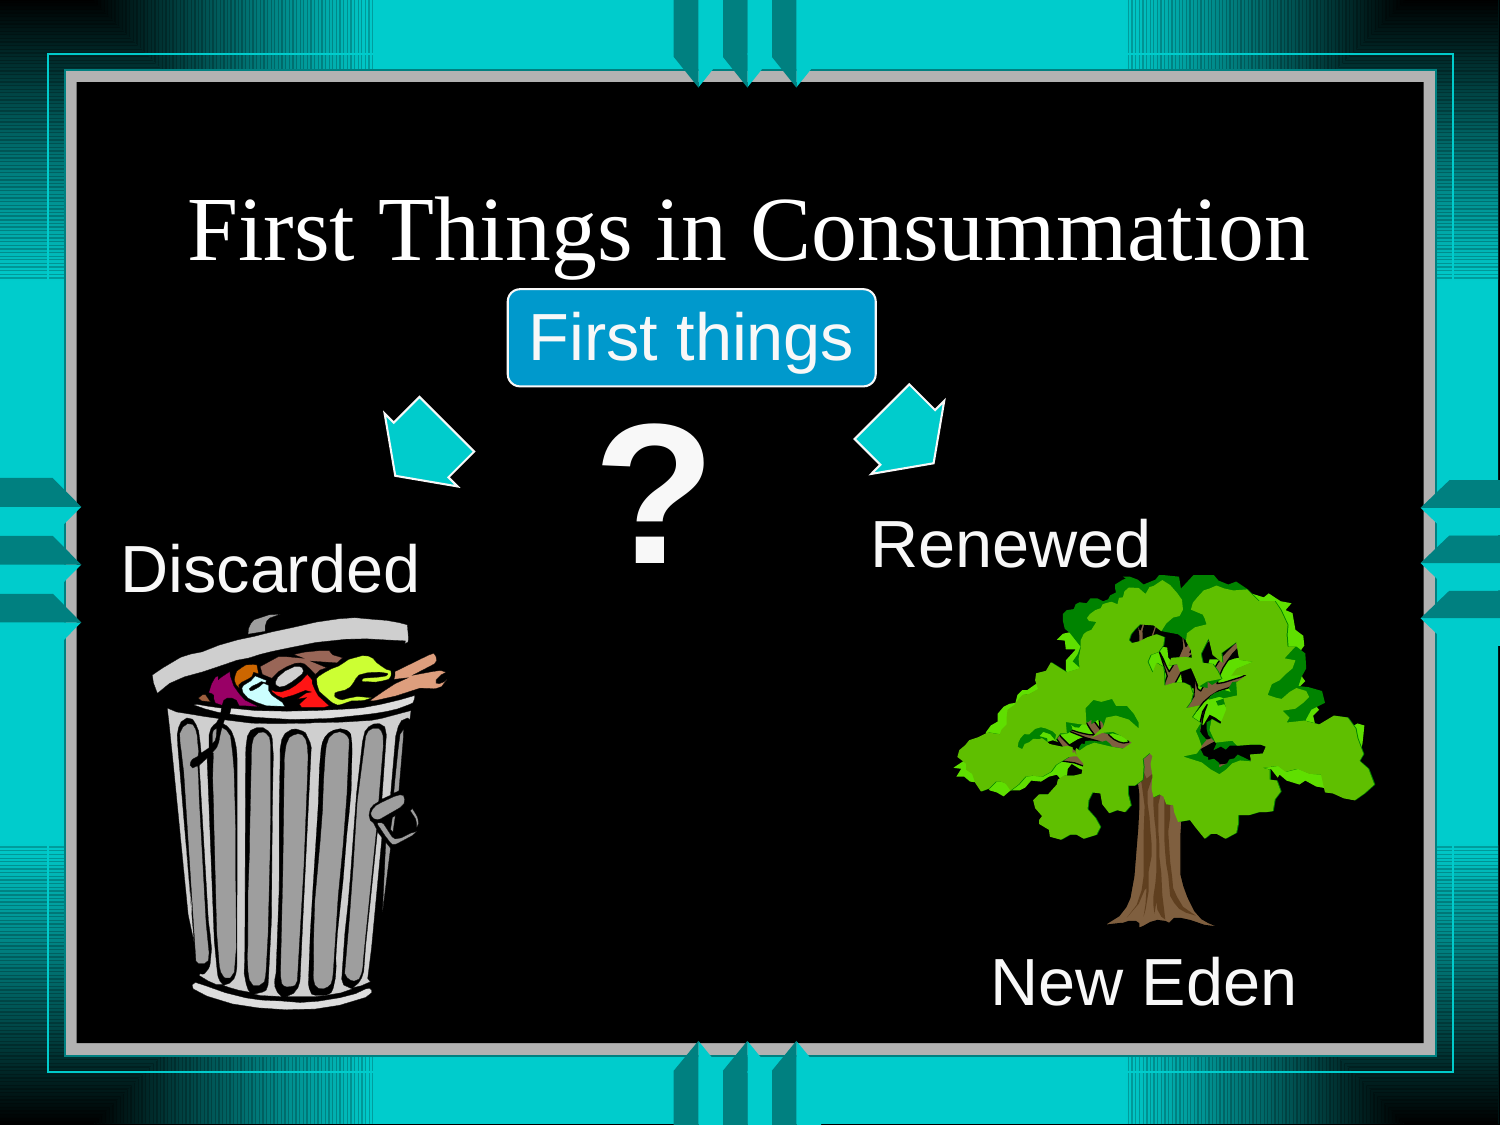

# First Things in Consummation
First things
?
Renewed
New Eden
Discarded